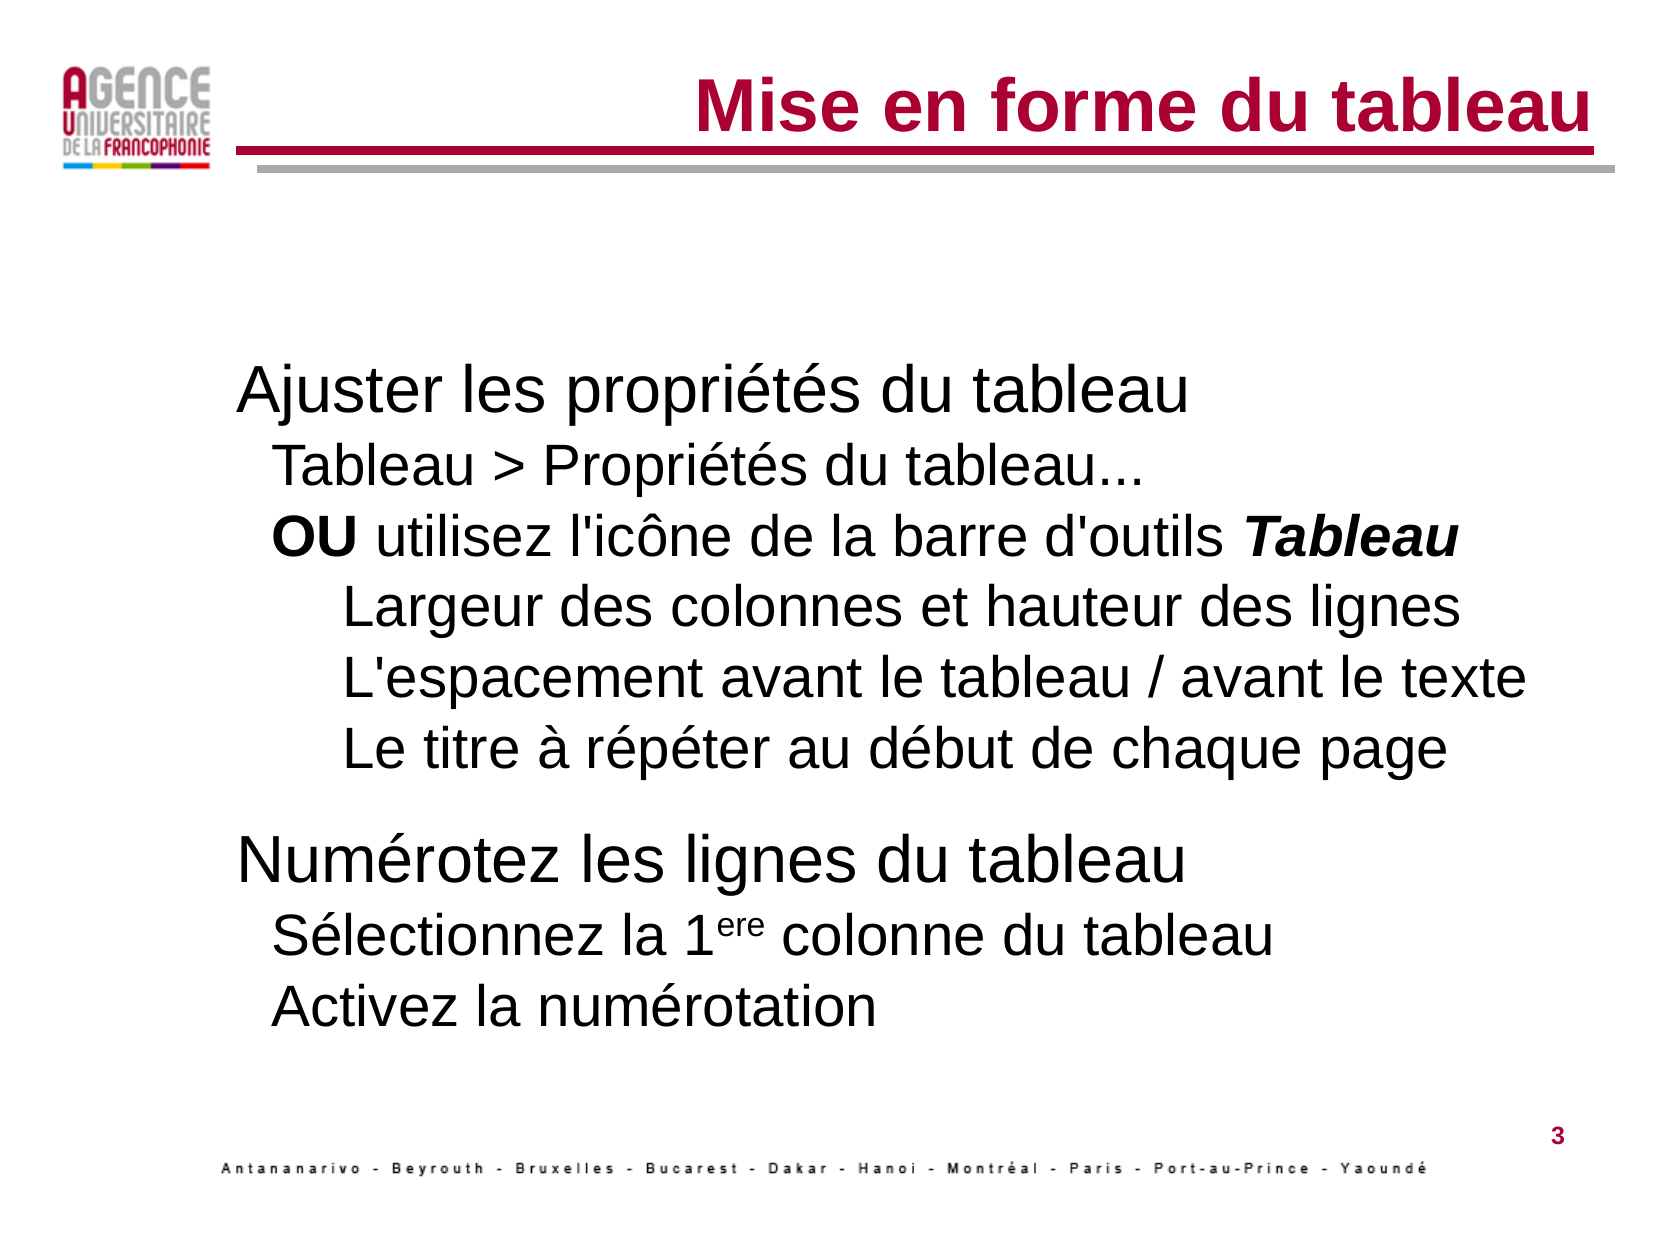

# Mise en forme du tableau
Ajuster les propriétés du tableau
Tableau > Propriétés du tableau...
OU utilisez l'icône de la barre d'outils Tableau
Largeur des colonnes et hauteur des lignes
L'espacement avant le tableau / avant le texte
Le titre à répéter au début de chaque page
Numérotez les lignes du tableau
Sélectionnez la 1ere colonne du tableau
Activez la numérotation
3